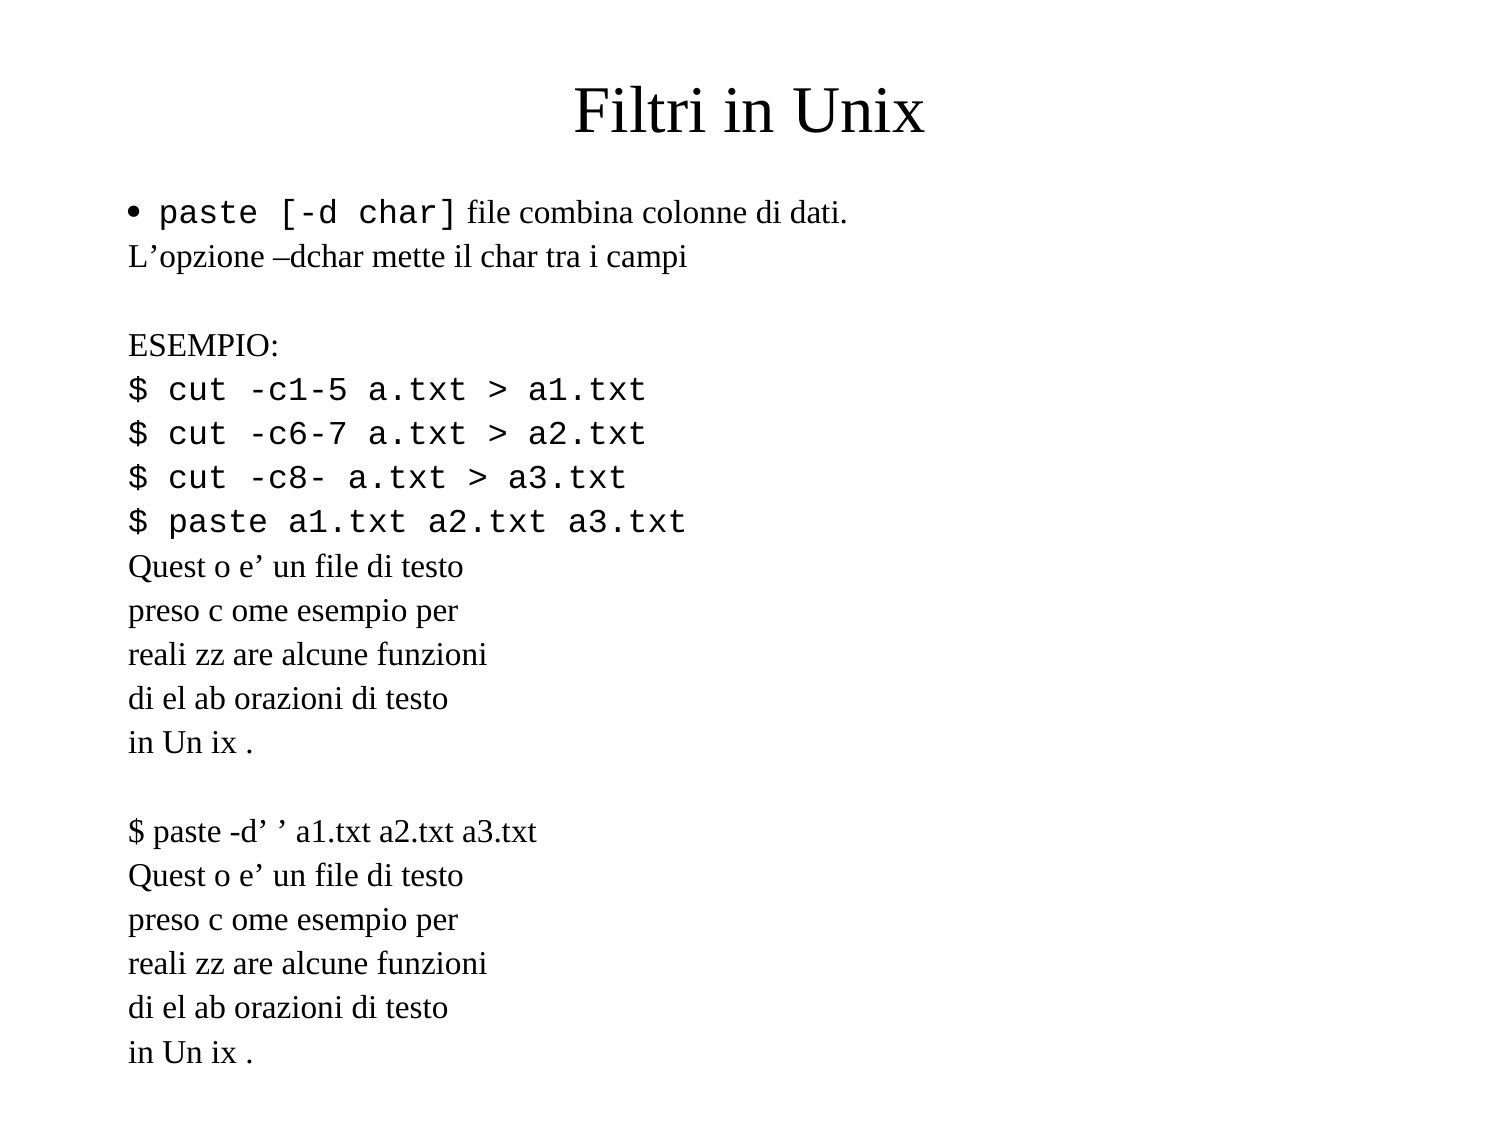

# Filtri in Unix
 paste [-d char] file combina colonne di dati.
L’opzione –dchar mette il char tra i campi
ESEMPIO:
$ cut -c1-5 a.txt > a1.txt
$ cut -c6-7 a.txt > a2.txt
$ cut -c8- a.txt > a3.txt
$ paste a1.txt a2.txt a3.txt
Quest o e’ un file di testo
preso c ome esempio per
reali zz are alcune funzioni
di el ab orazioni di testo
in Un ix .
$ paste -d’ ’ a1.txt a2.txt a3.txt
Quest o e’ un file di testo
preso c ome esempio per
reali zz are alcune funzioni
di el ab orazioni di testo
in Un ix .